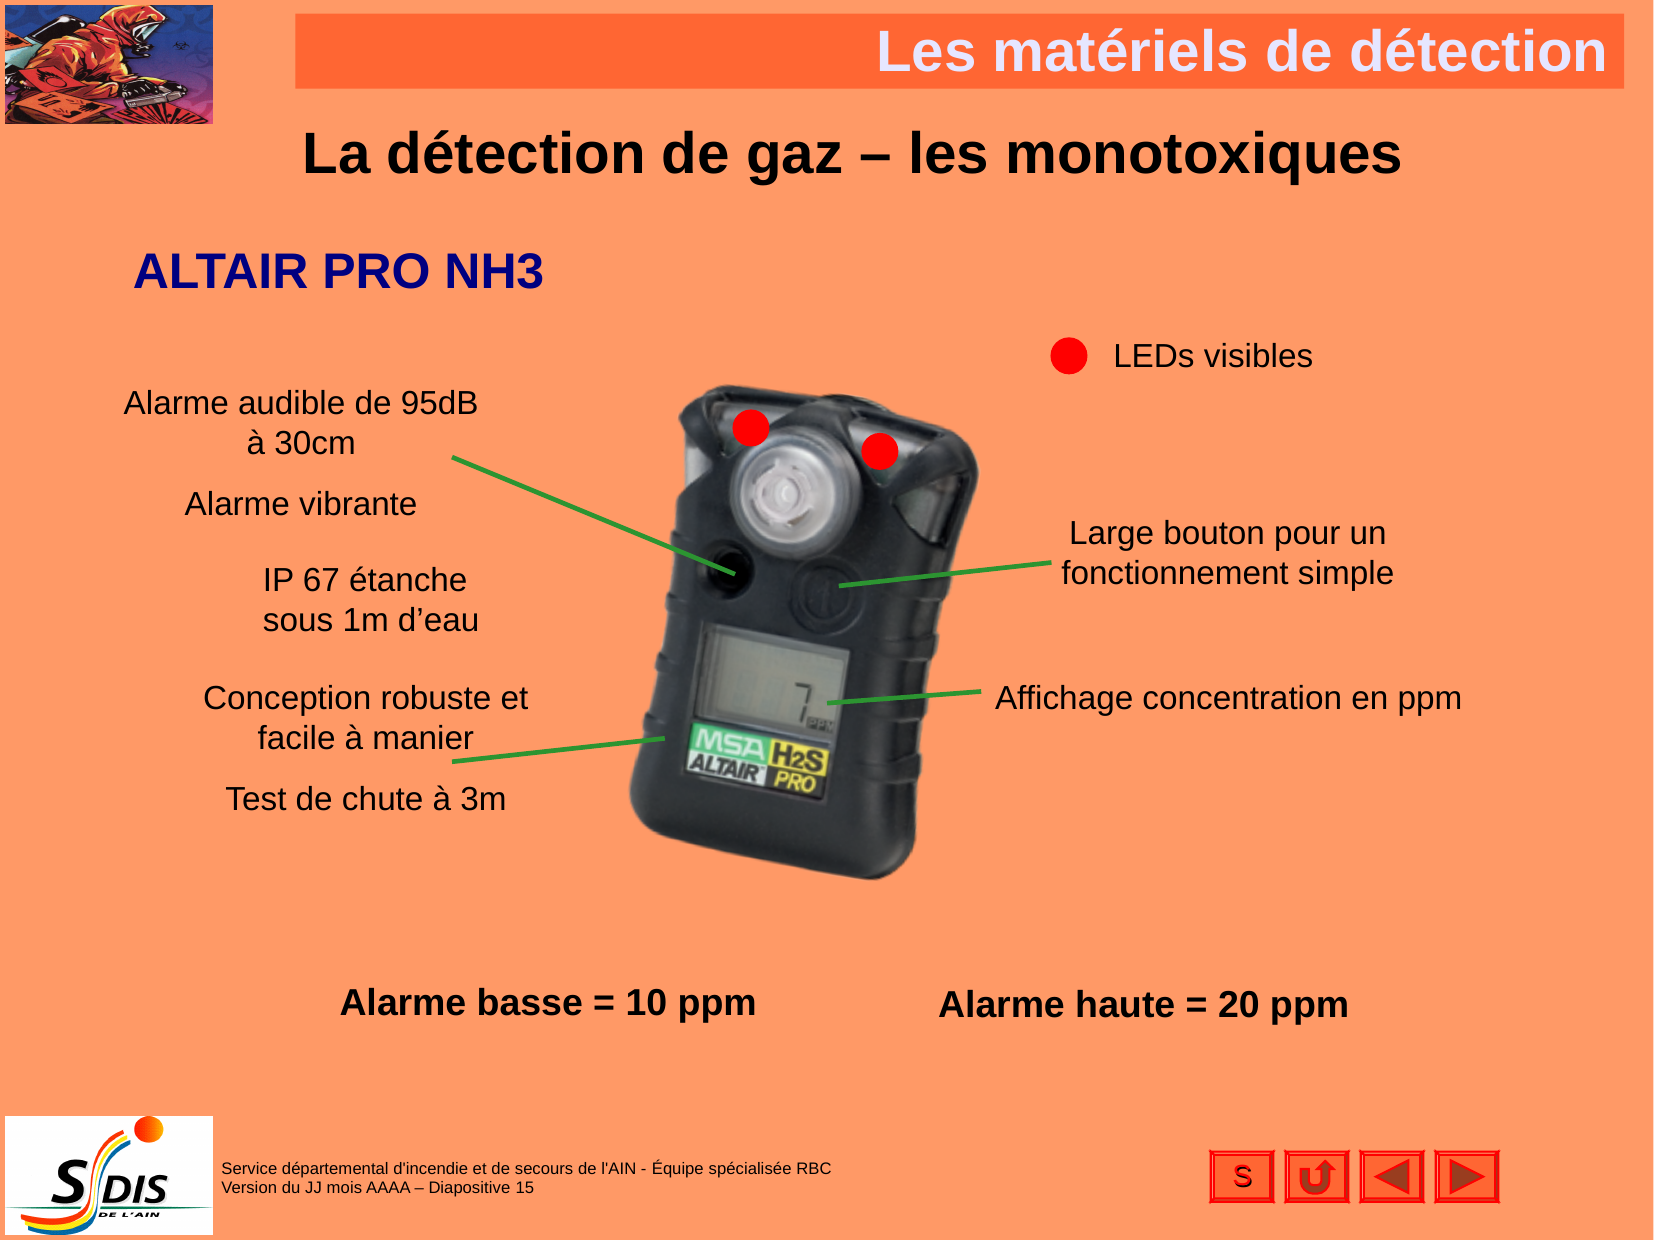

Les matériels de détection
La détection de gaz – les monotoxiques
ALTAIR PRO NH3
LEDs visibles
Alarme audible de 95dB à 30cm
Alarme vibrante
Large bouton pour un fonctionnement simple
IP 67 étanche sous 1m d’eau
Conception robuste et facile à manier
Test de chute à 3m
Affichage concentration en ppm
Alarme basse = 10 ppm
Alarme haute = 20 ppm